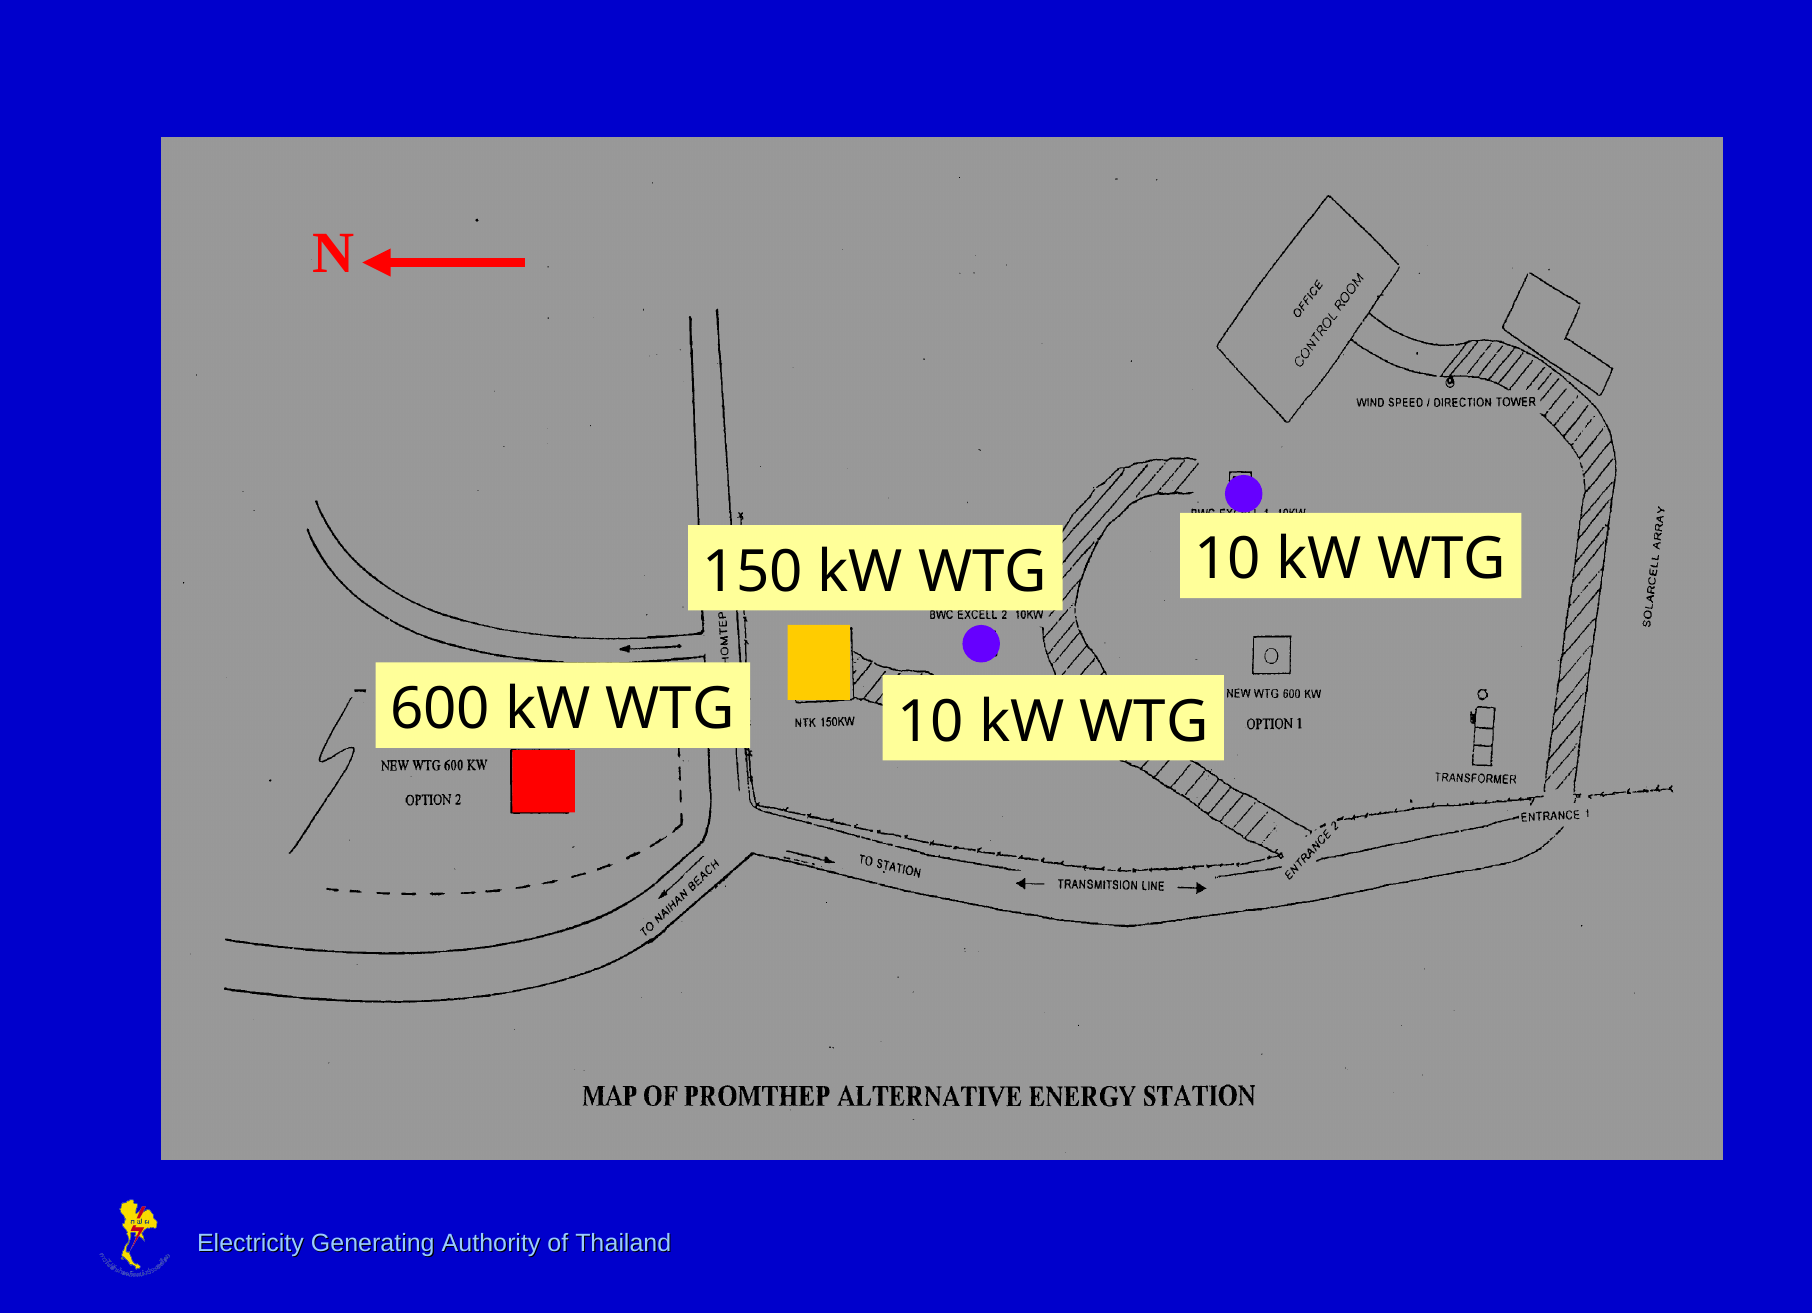

N
10 kW WTG
150 kW WTG
600 kW WTG
10 kW WTG